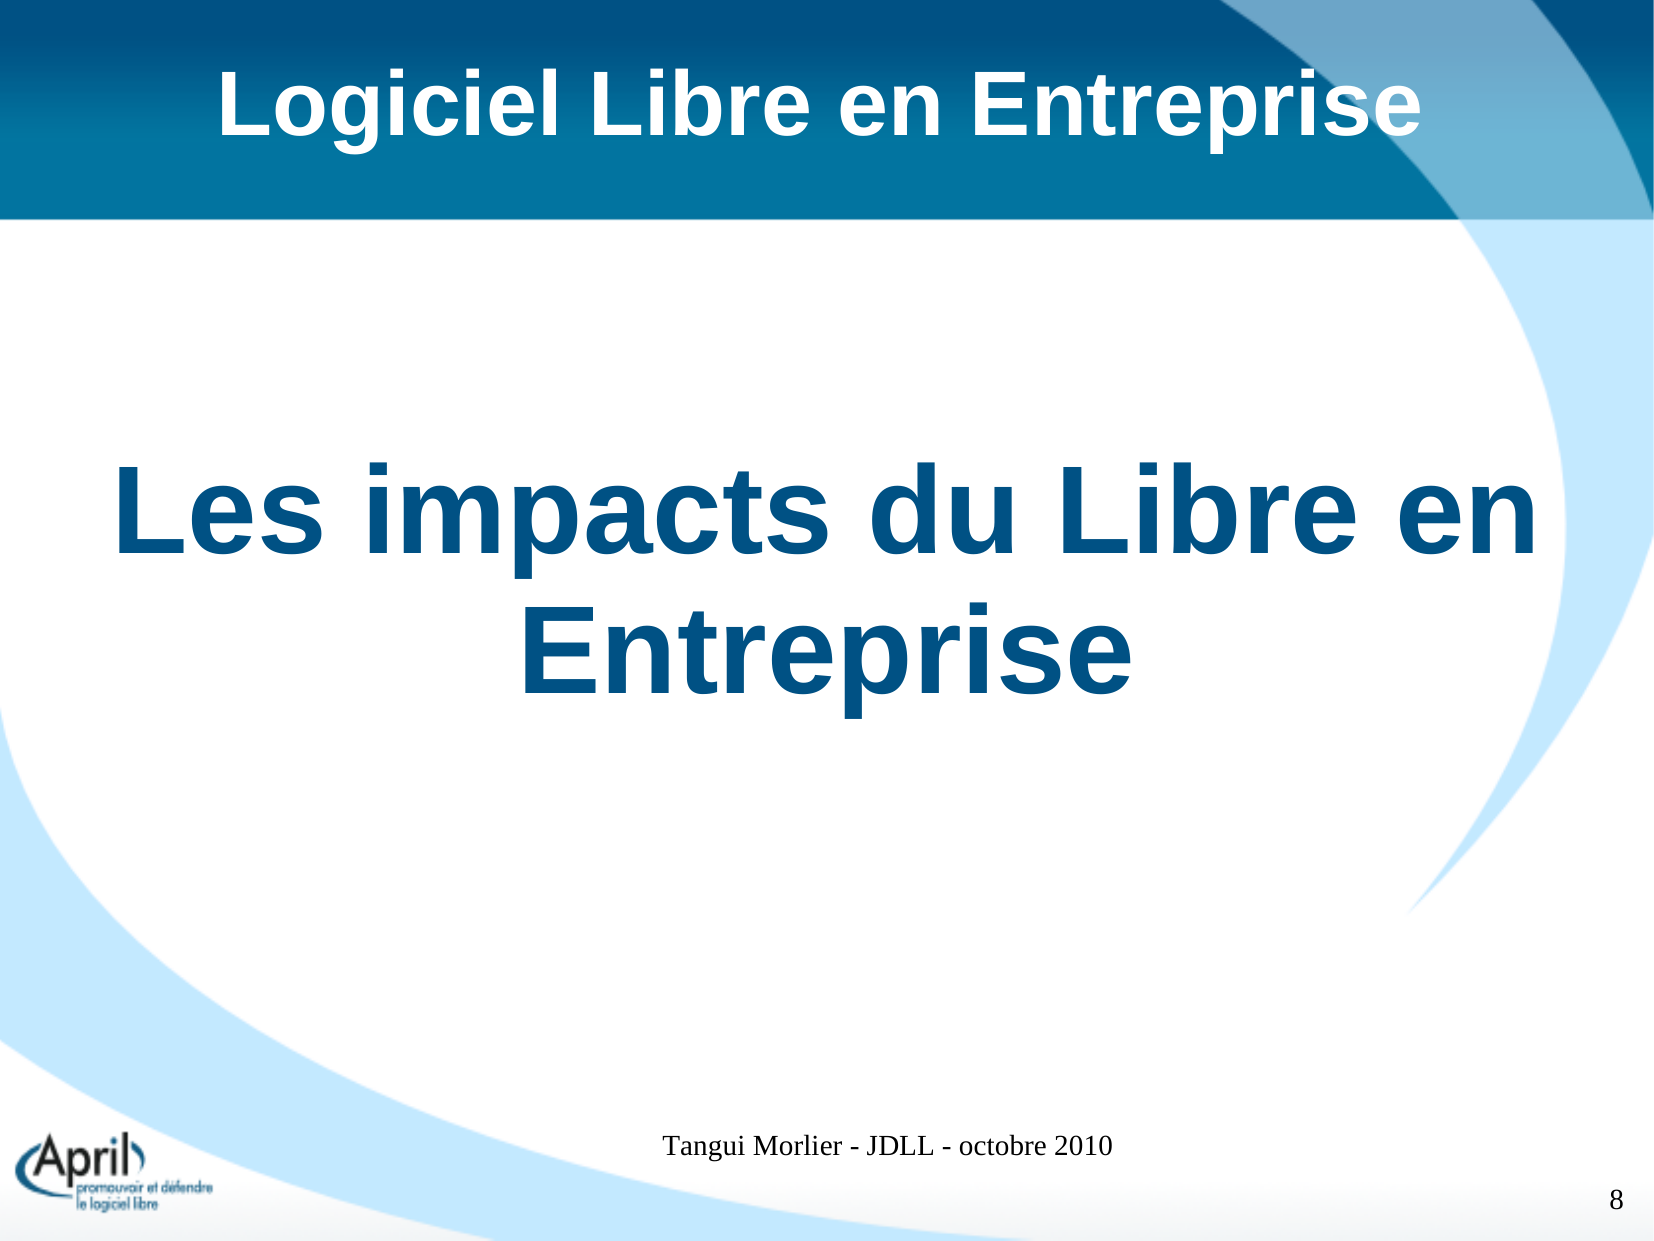

# Logiciel Libre en Entreprise
Les impacts du Libre en Entreprise
Tangui Morlier - JDLL - octobre 2010
8